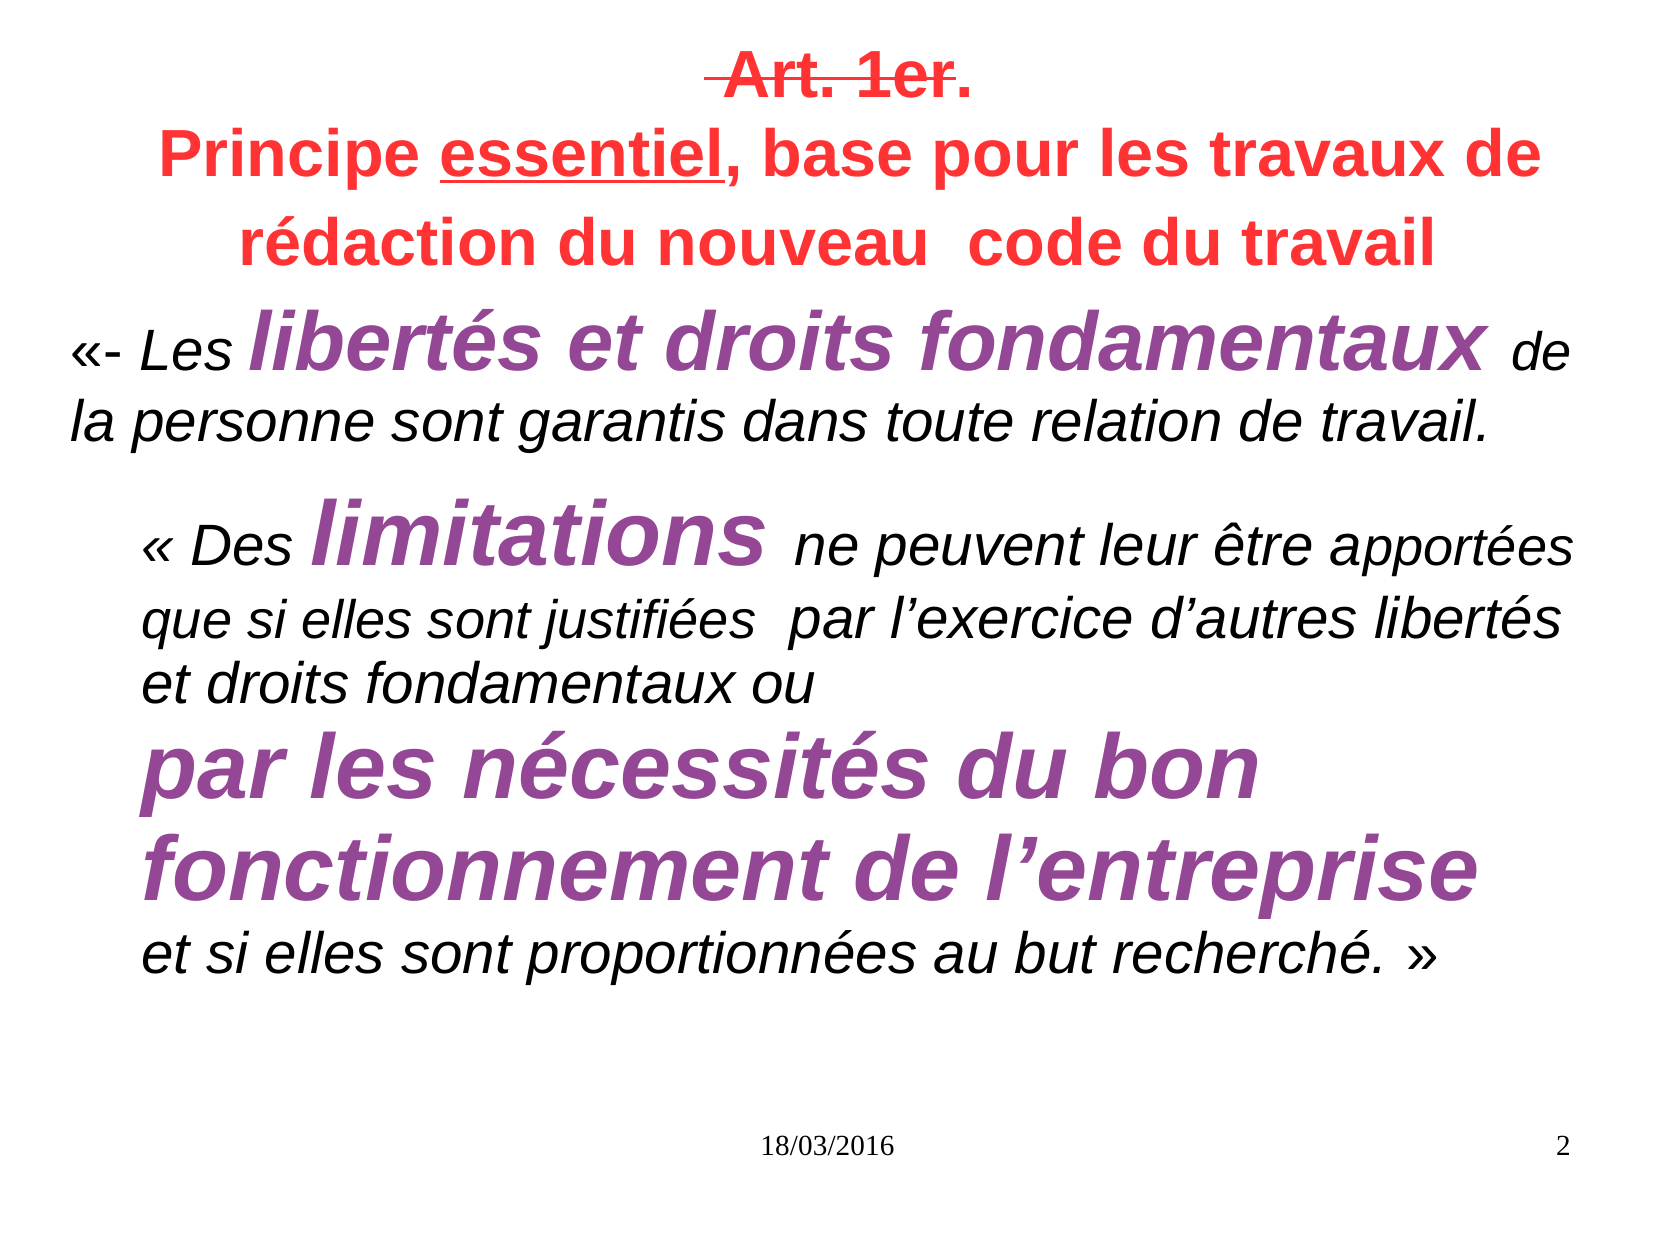

Art. 1er.
Principe essentiel, base pour les travaux de rédaction du nouveau code du travail
# «- Les libertés et droits fondamentaux de la personne sont garantis dans toute relation de travail.
« Des limitations ne peuvent leur être apportées que si elles sont justifiées par l’exercice d’autres libertés et droits fondamentaux ou par les nécessités du bon fonctionnement de l’entreprise et si elles sont proportionnées au but recherché. »
18/03/2016
2